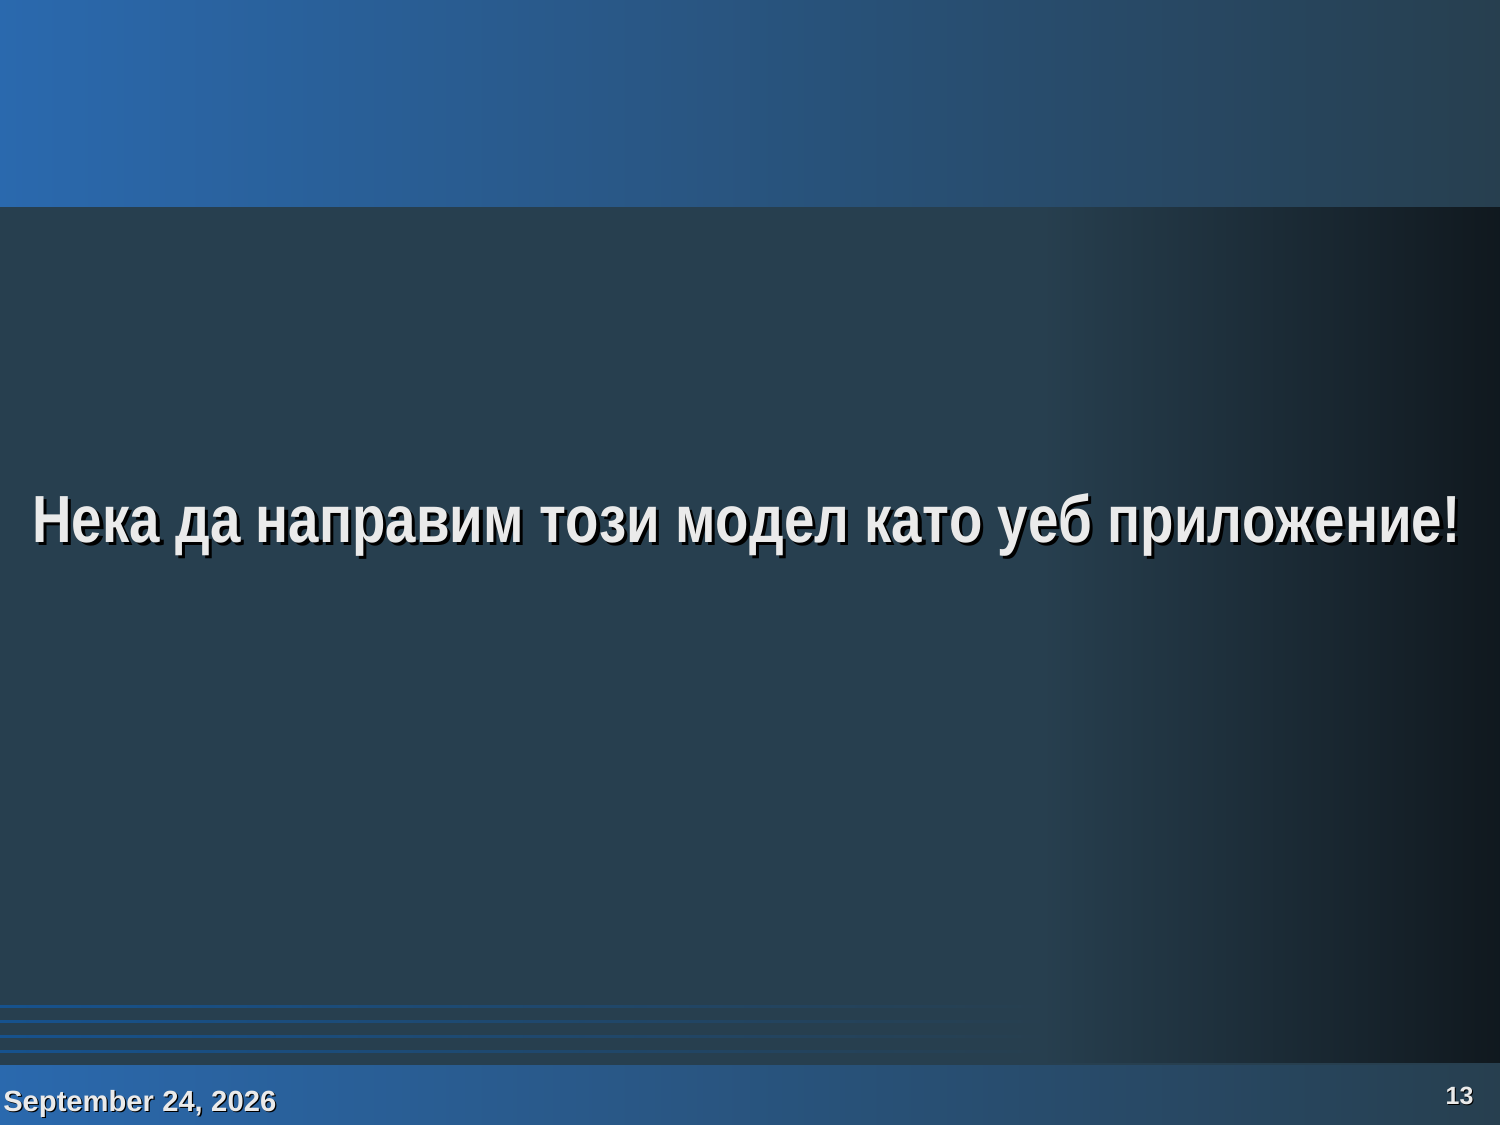

#
Нека да направим този модел като уеб приложение!